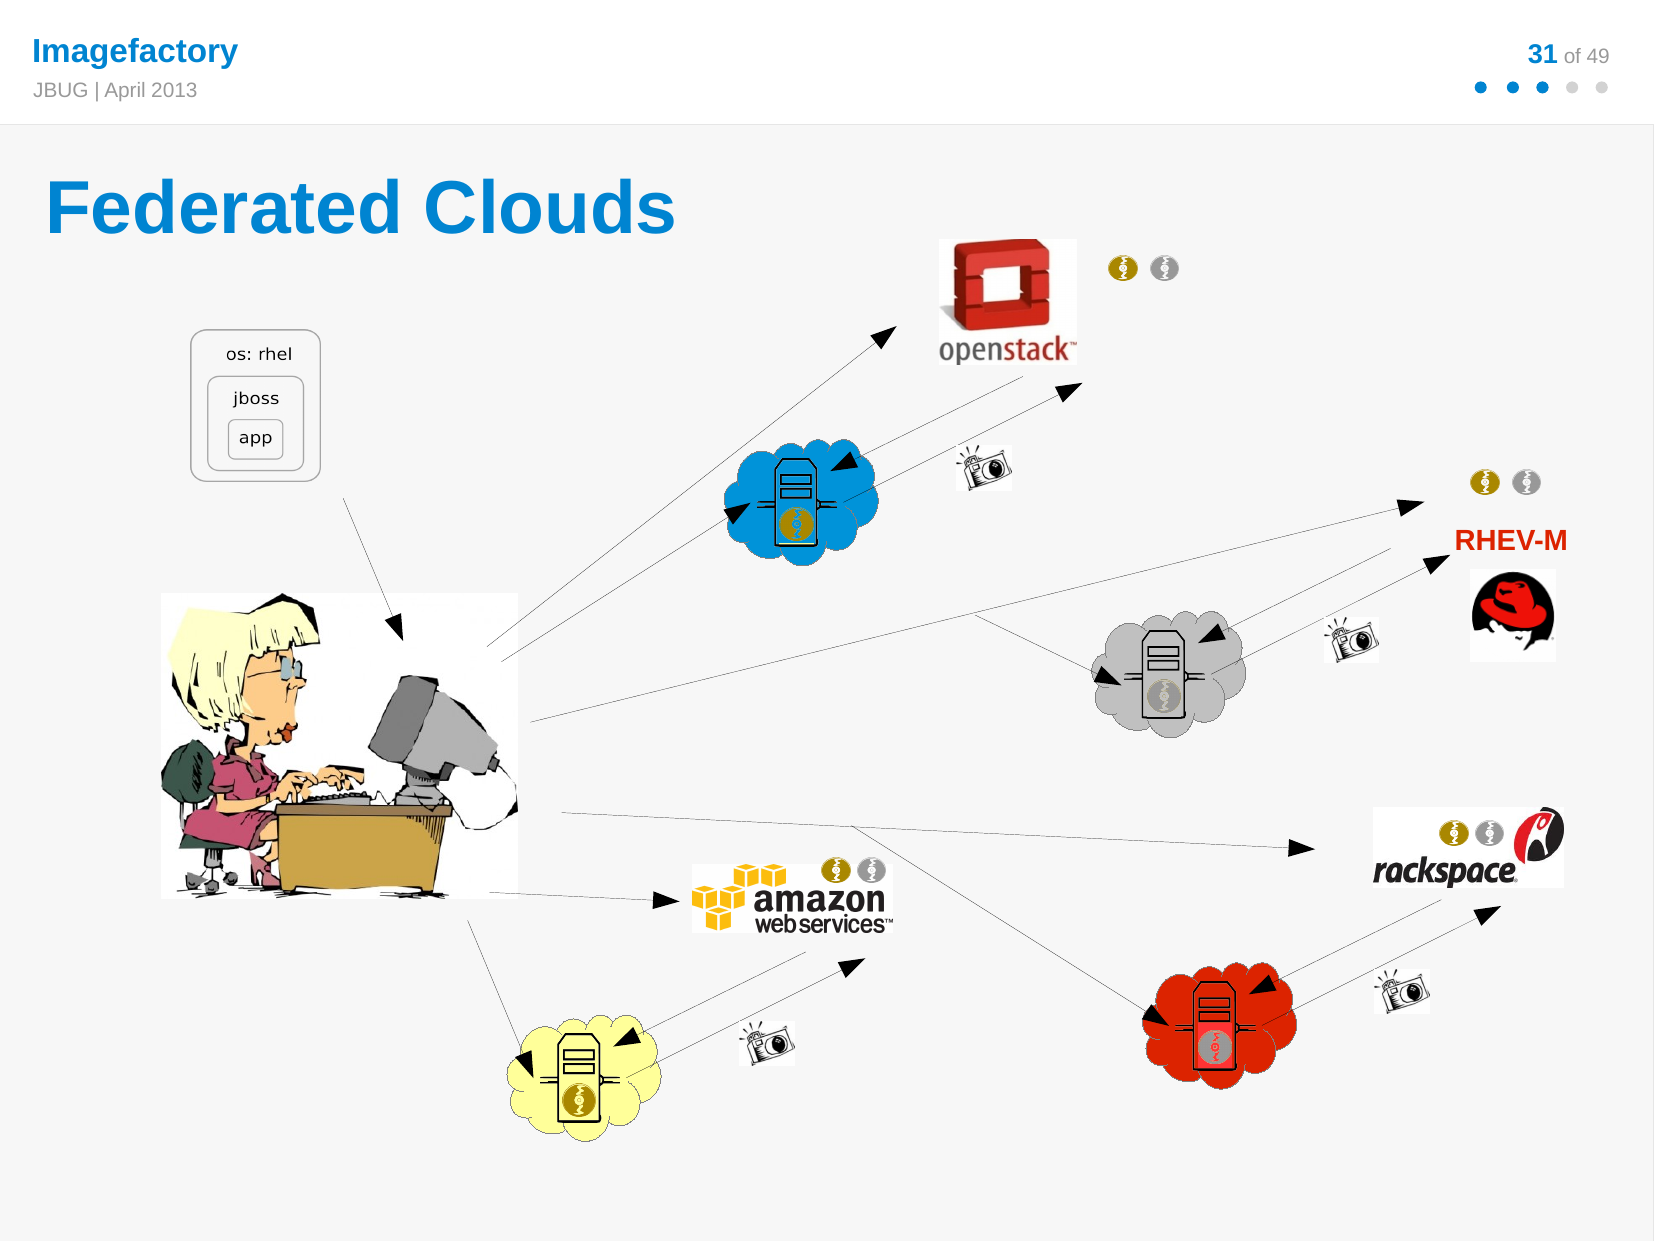

# of 49
Imagefactory
JBUG | April 2013
Federated Clouds
RHEV-M